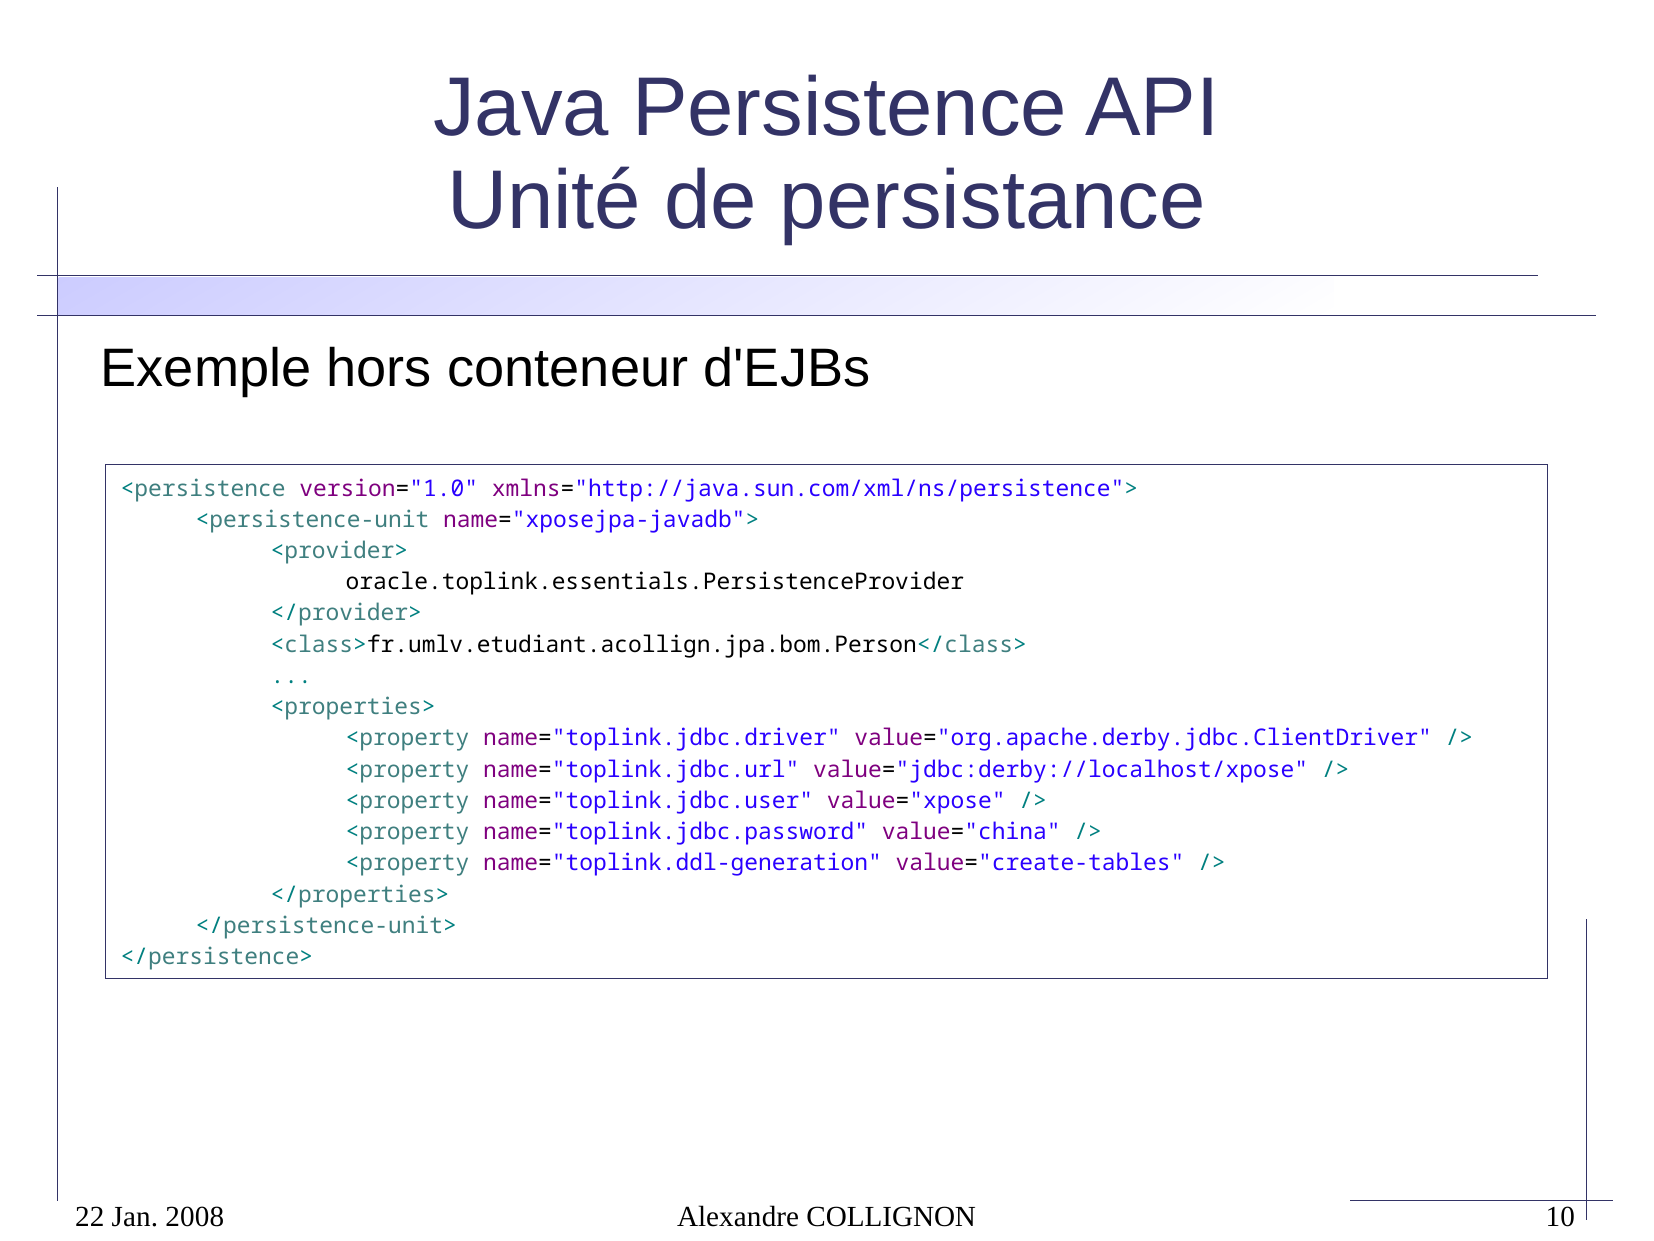

# Java Persistence API Unité de persistance
Exemple hors conteneur d'EJBs
<persistence version="1.0" xmlns="http://java.sun.com/xml/ns/persistence">
	<persistence-unit name="xposejpa-javadb">
		<provider>
			oracle.toplink.essentials.PersistenceProvider
		</provider>
		<class>fr.umlv.etudiant.acollign.jpa.bom.Person</class>
		...
		<properties>
			<property name="toplink.jdbc.driver" value="org.apache.derby.jdbc.ClientDriver" />
			<property name="toplink.jdbc.url" value="jdbc:derby://localhost/xpose" />
			<property name="toplink.jdbc.user" value="xpose" />
			<property name="toplink.jdbc.password" value="china" />
			<property name="toplink.ddl-generation" value="create-tables" />
		</properties>
	</persistence-unit>
</persistence>
22 Jan. 2008
Alexandre COLLIGNON
10